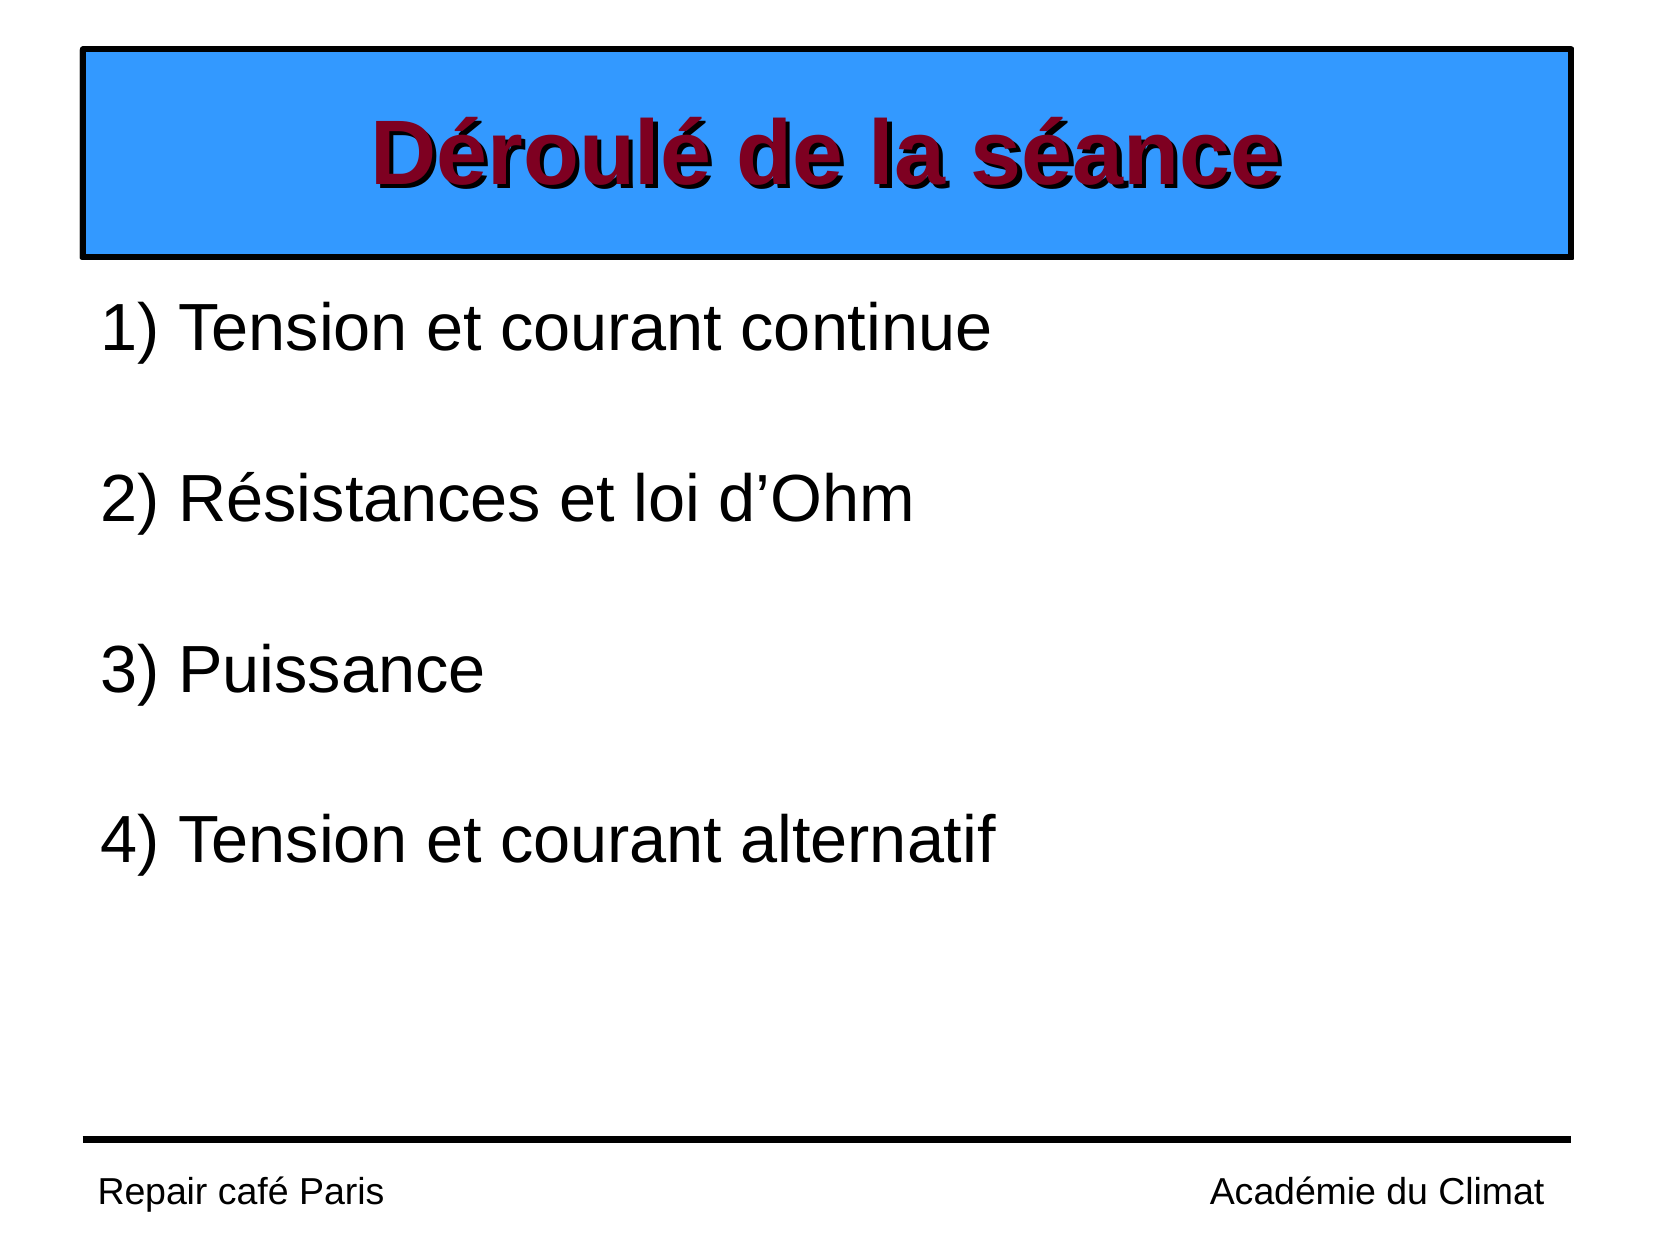

# Déroulé de la séance
 Tension et courant continue
 Résistances et loi d’Ohm
 Puissance
 Tension et courant alternatif
Repair café Paris	Académie du Climat